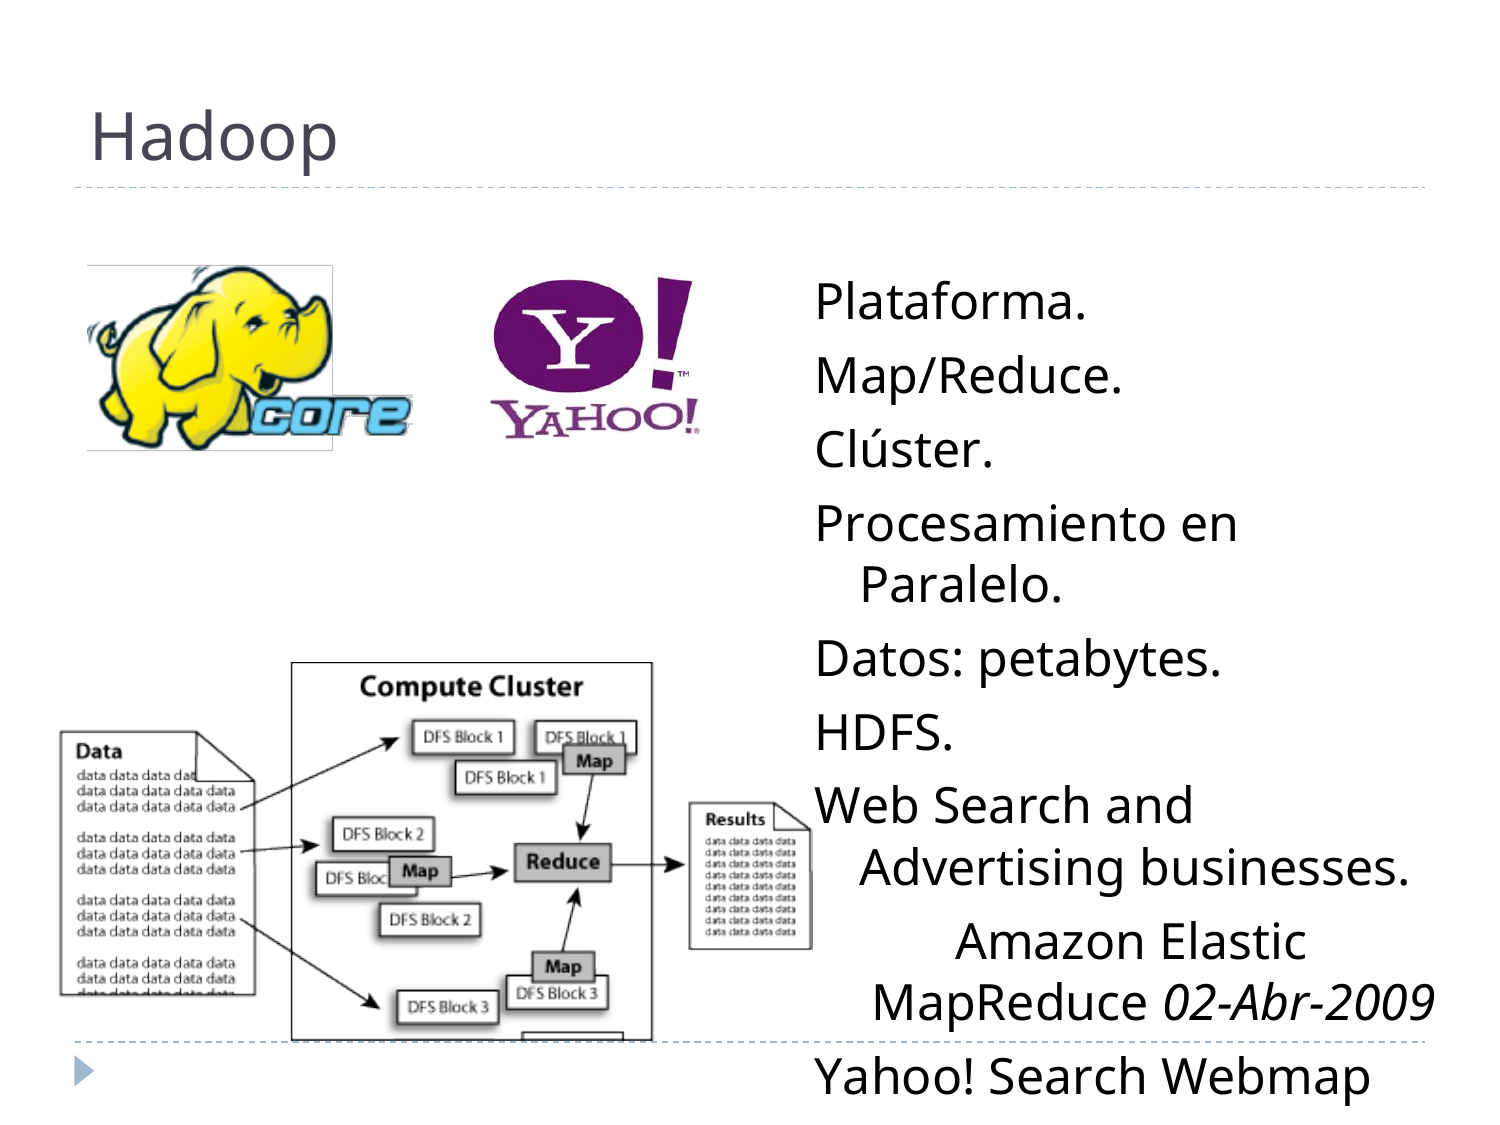

# Hadoop
Plataforma.
Map/Reduce.
Clúster.
Procesamiento en Paralelo.
Datos: petabytes.
HDFS.
Web Search and Advertising businesses.
Amazon Elastic MapReduce 02-Abr-2009
Yahoo! Search Webmap